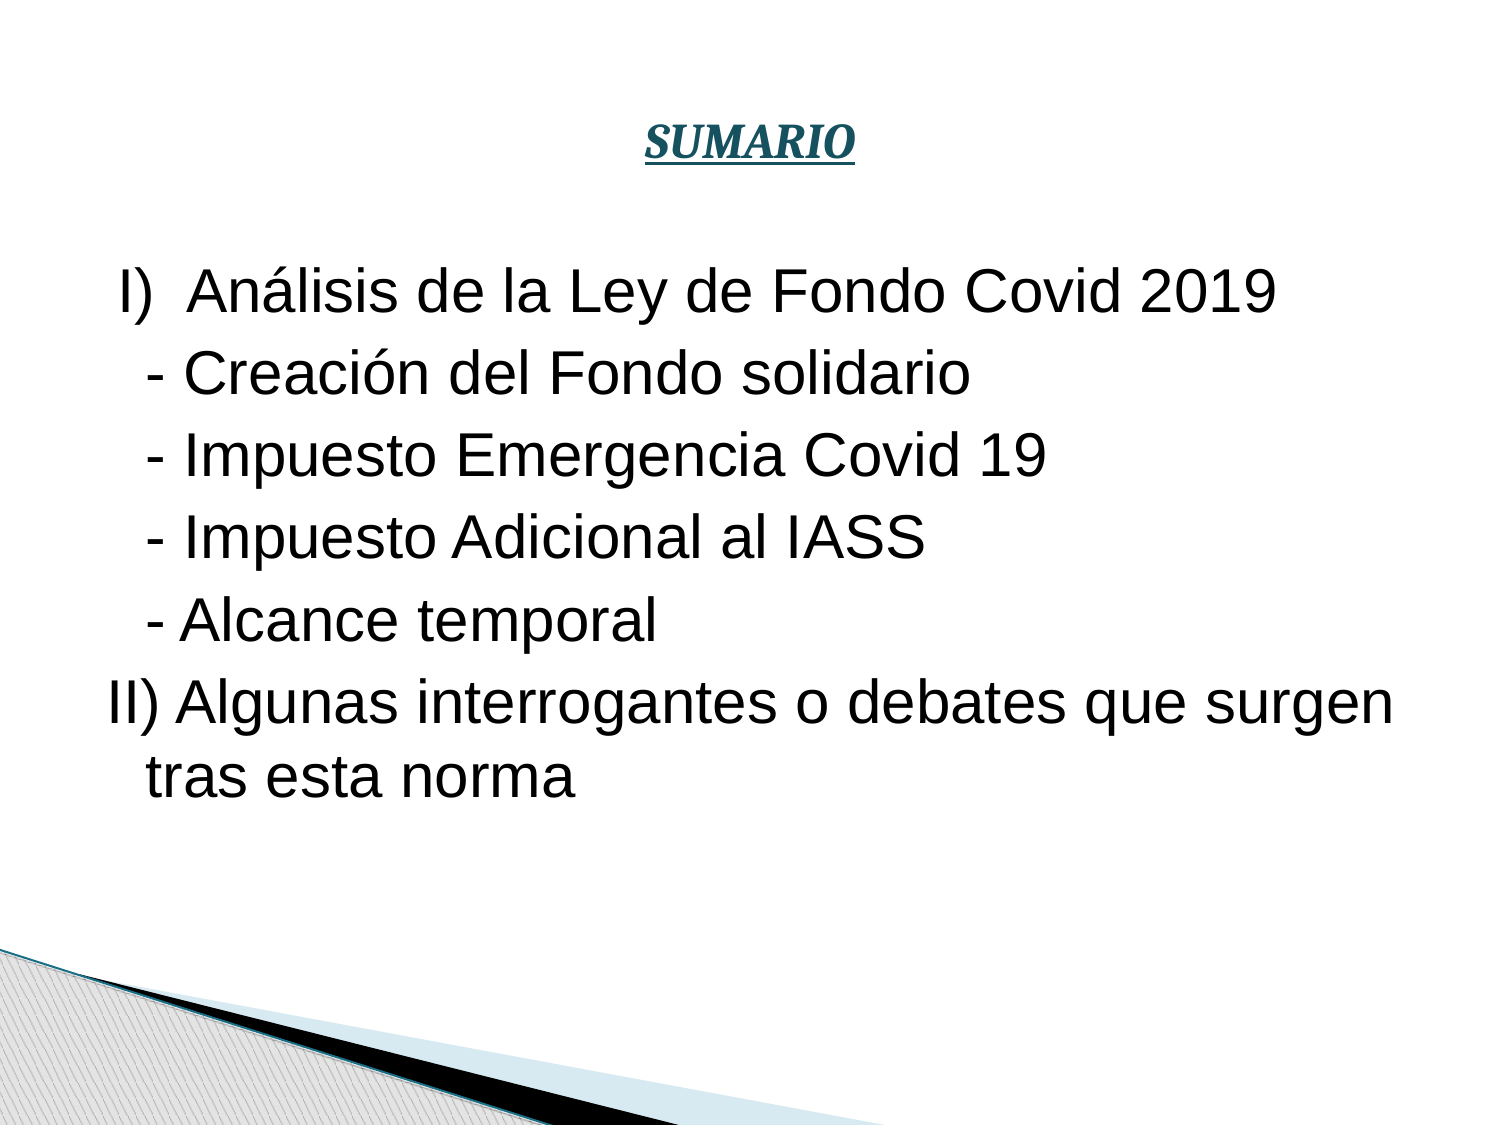

SUMARIO
# I) Análisis de la Ley de Fondo Covid 2019
		- Creación del Fondo solidario
		- Impuesto Emergencia Covid 19
		- Impuesto Adicional al IASS
		- Alcance temporal
II) Algunas interrogantes o debates que surgen tras esta norma